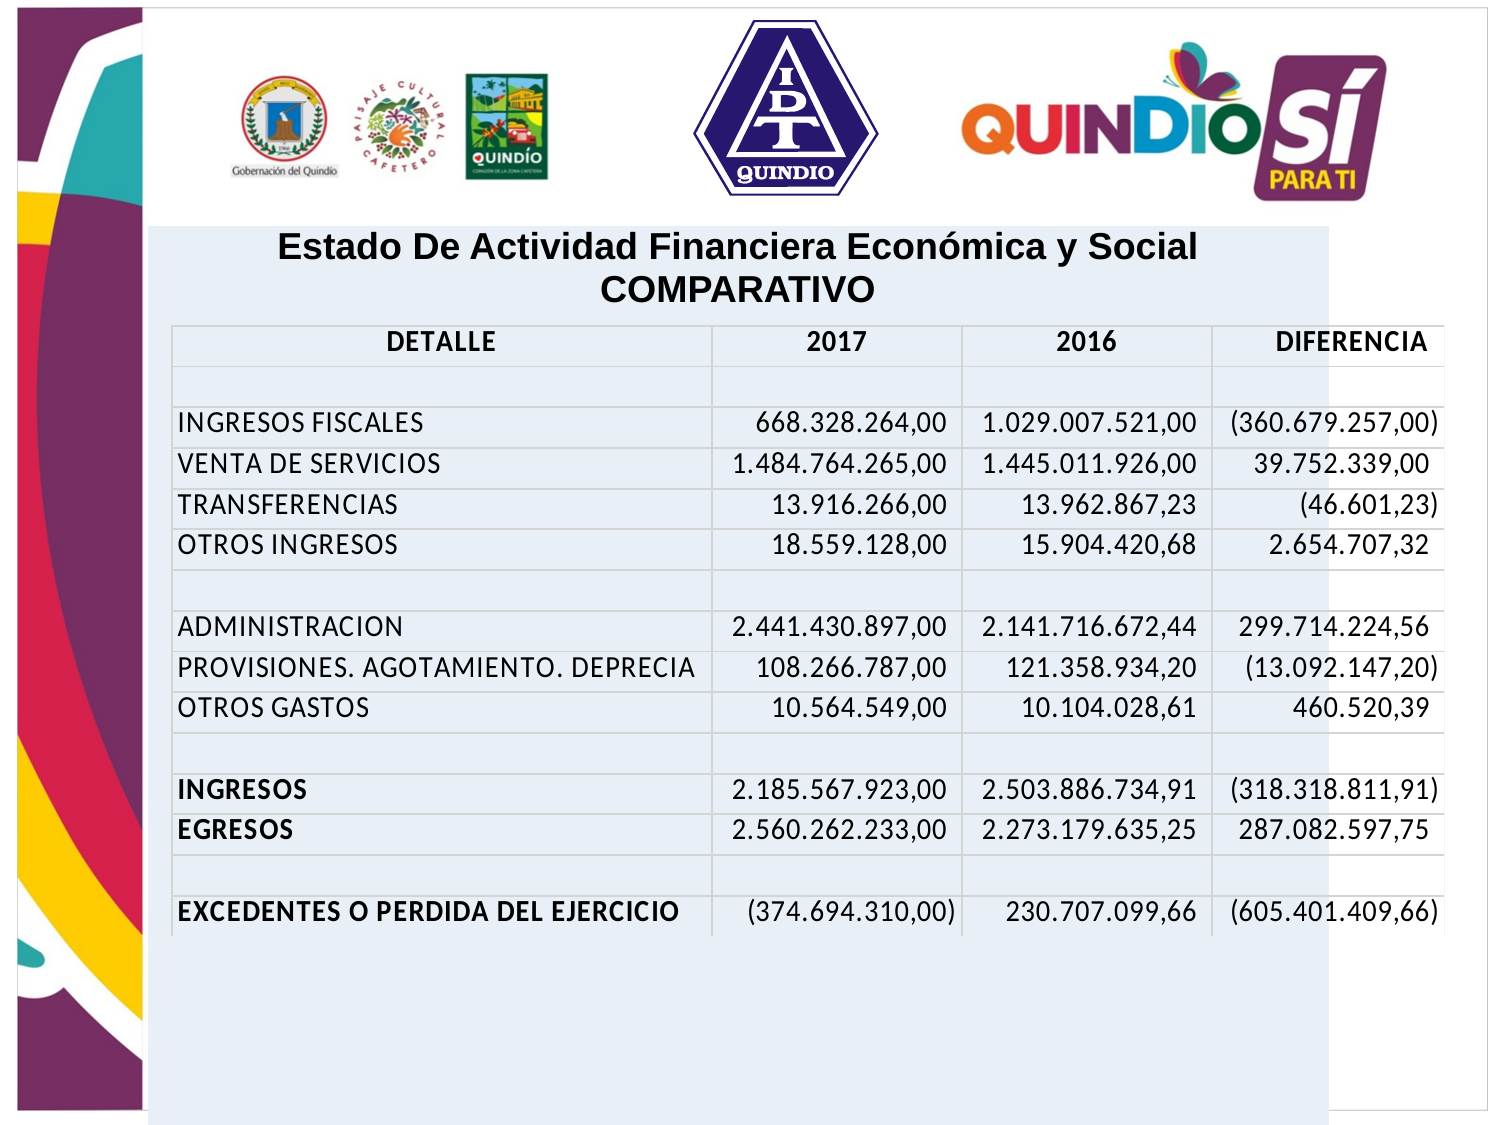

| Estado De Actividad Financiera Económica y Social | | | | |
| --- | --- | --- | --- | --- |
| COMPARATIVO | | | | |
| | | | | |
| | | | | |
| | | | | |
| | | | | |
| | | | | |
| | | | | |
| | | | | |
| | | | | |
| | | | | |
| | | | | |
| | | | | |
| | | | | |
| | | | | |
| | | | | |
| | | | | |
GLORIA MERCEDES BUITRAGO SALAZAR
Directora General